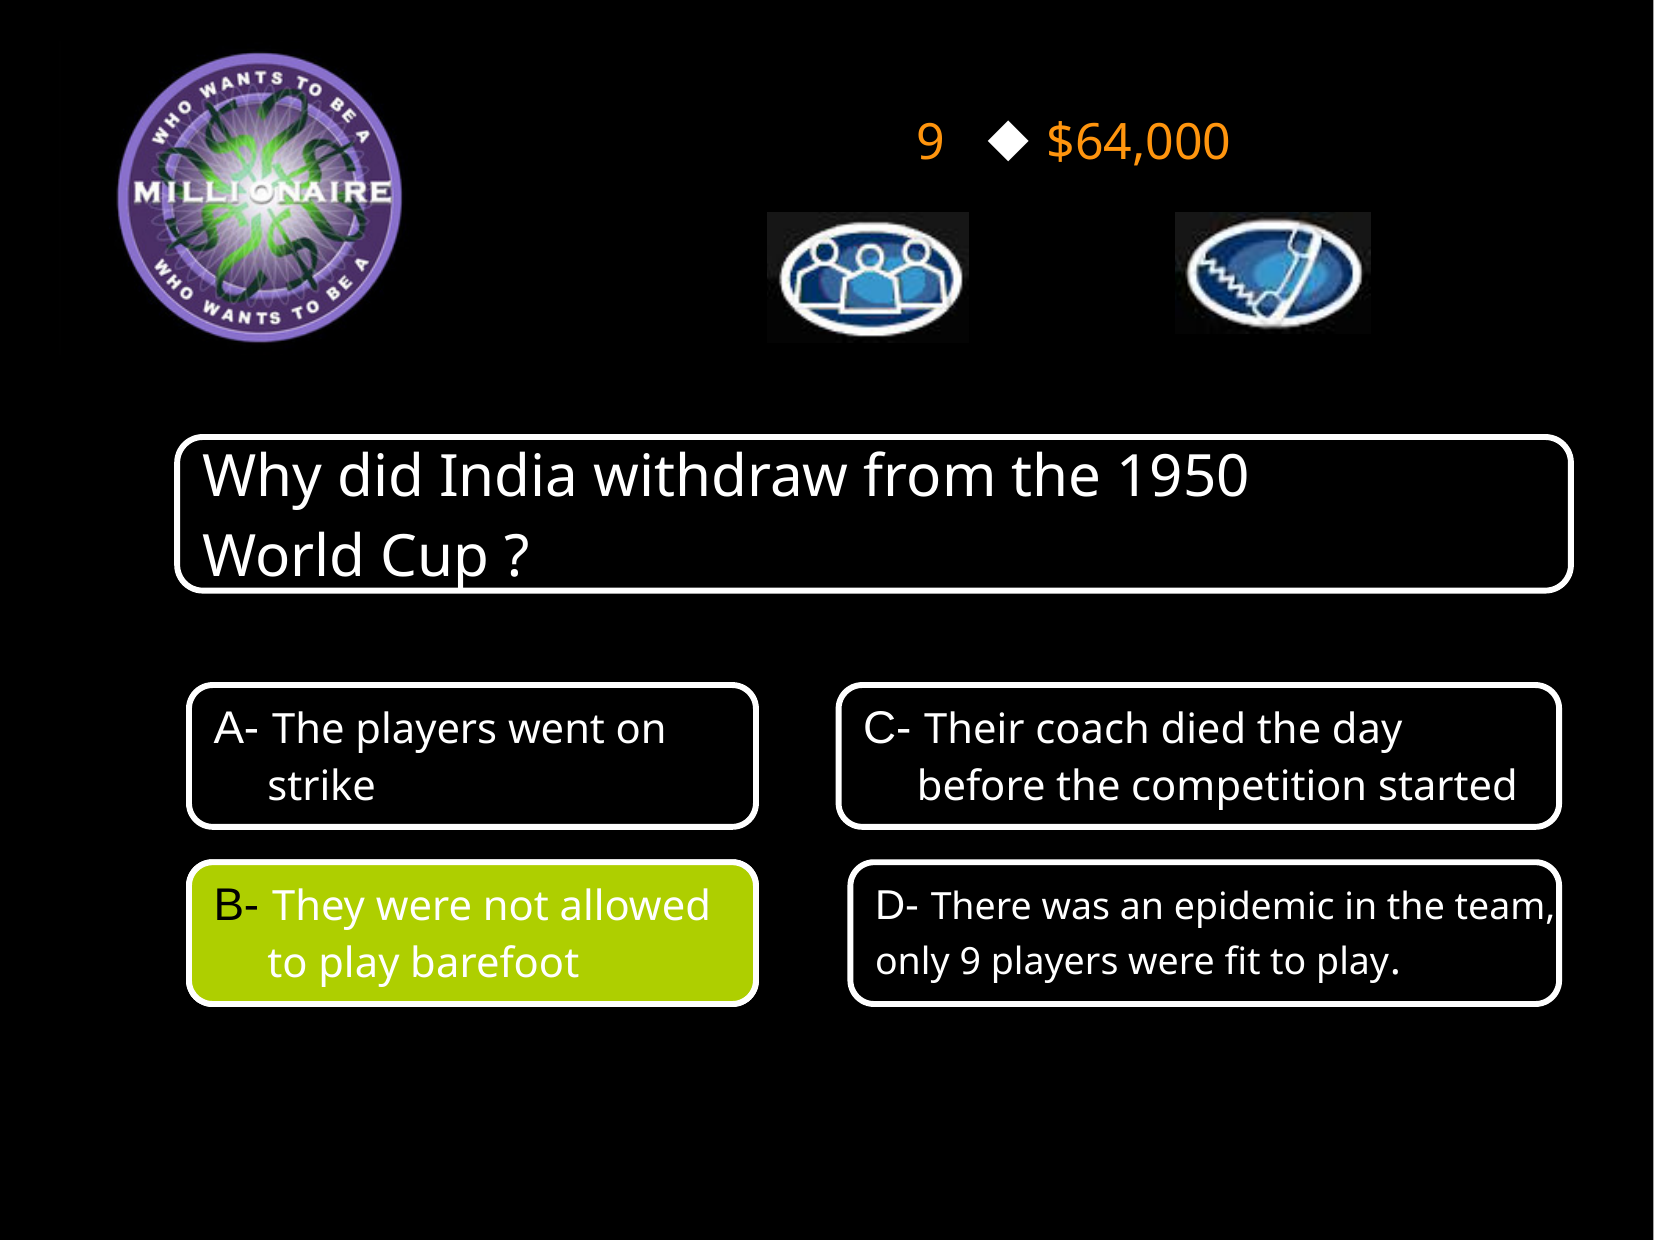

9  $64,000
Why did India withdraw from the 1950
World Cup ? ?
A- The players went on
 strike
C- Their coach died the day
 before the competition started
B- They were not allowed
 to play barefoot
B- They were not allowed
 to play barefoot
D- There was an epidemic in the team,
only 9 players were fit to play.